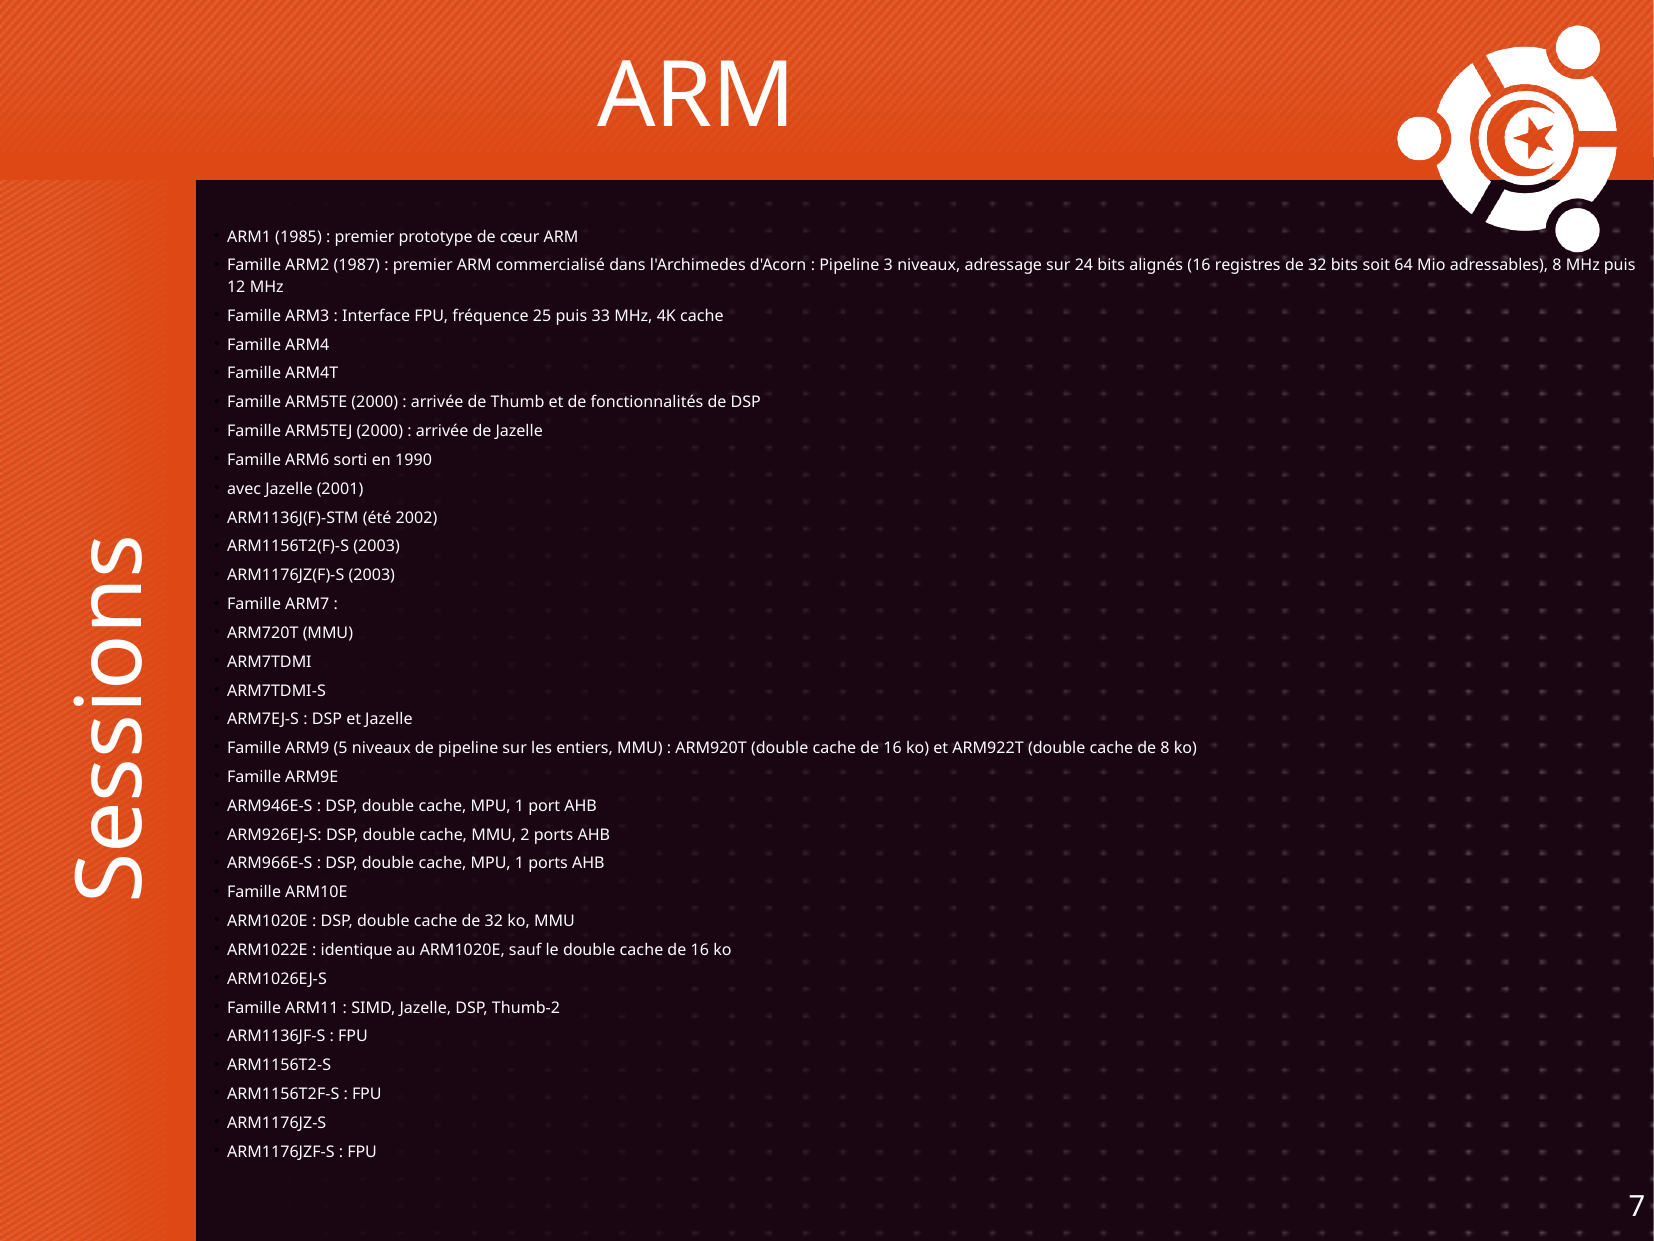

# ARM
ARM1 (1985) : premier prototype de cœur ARM
Famille ARM2 (1987) : premier ARM commercialisé dans l'Archimedes d'Acorn : Pipeline 3 niveaux, adressage sur 24 bits alignés (16 registres de 32 bits soit 64 Mio adressables), 8 MHz puis 12 MHz
Famille ARM3 : Interface FPU, fréquence 25 puis 33 MHz, 4K cache
Famille ARM4
Famille ARM4T
Famille ARM5TE (2000) : arrivée de Thumb et de fonctionnalités de DSP
Famille ARM5TEJ (2000) : arrivée de Jazelle
Famille ARM6 sorti en 1990
avec Jazelle (2001)
ARM1136J(F)-STM (été 2002)
ARM1156T2(F)-S (2003)
ARM1176JZ(F)-S (2003)
Famille ARM7 :
ARM720T (MMU)
ARM7TDMI
ARM7TDMI-S
ARM7EJ-S : DSP et Jazelle
Famille ARM9 (5 niveaux de pipeline sur les entiers, MMU) : ARM920T (double cache de 16 ko) et ARM922T (double cache de 8 ko)
Famille ARM9E
ARM946E-S : DSP, double cache, MPU, 1 port AHB
ARM926EJ-S: DSP, double cache, MMU, 2 ports AHB
ARM966E-S : DSP, double cache, MPU, 1 ports AHB
Famille ARM10E
ARM1020E : DSP, double cache de 32 ko, MMU
ARM1022E : identique au ARM1020E, sauf le double cache de 16 ko
ARM1026EJ-S
Famille ARM11 : SIMD, Jazelle, DSP, Thumb-2
ARM1136JF-S : FPU
ARM1156T2-S
ARM1156T2F-S : FPU
ARM1176JZ-S
ARM1176JZF-S : FPU
Sessions
7